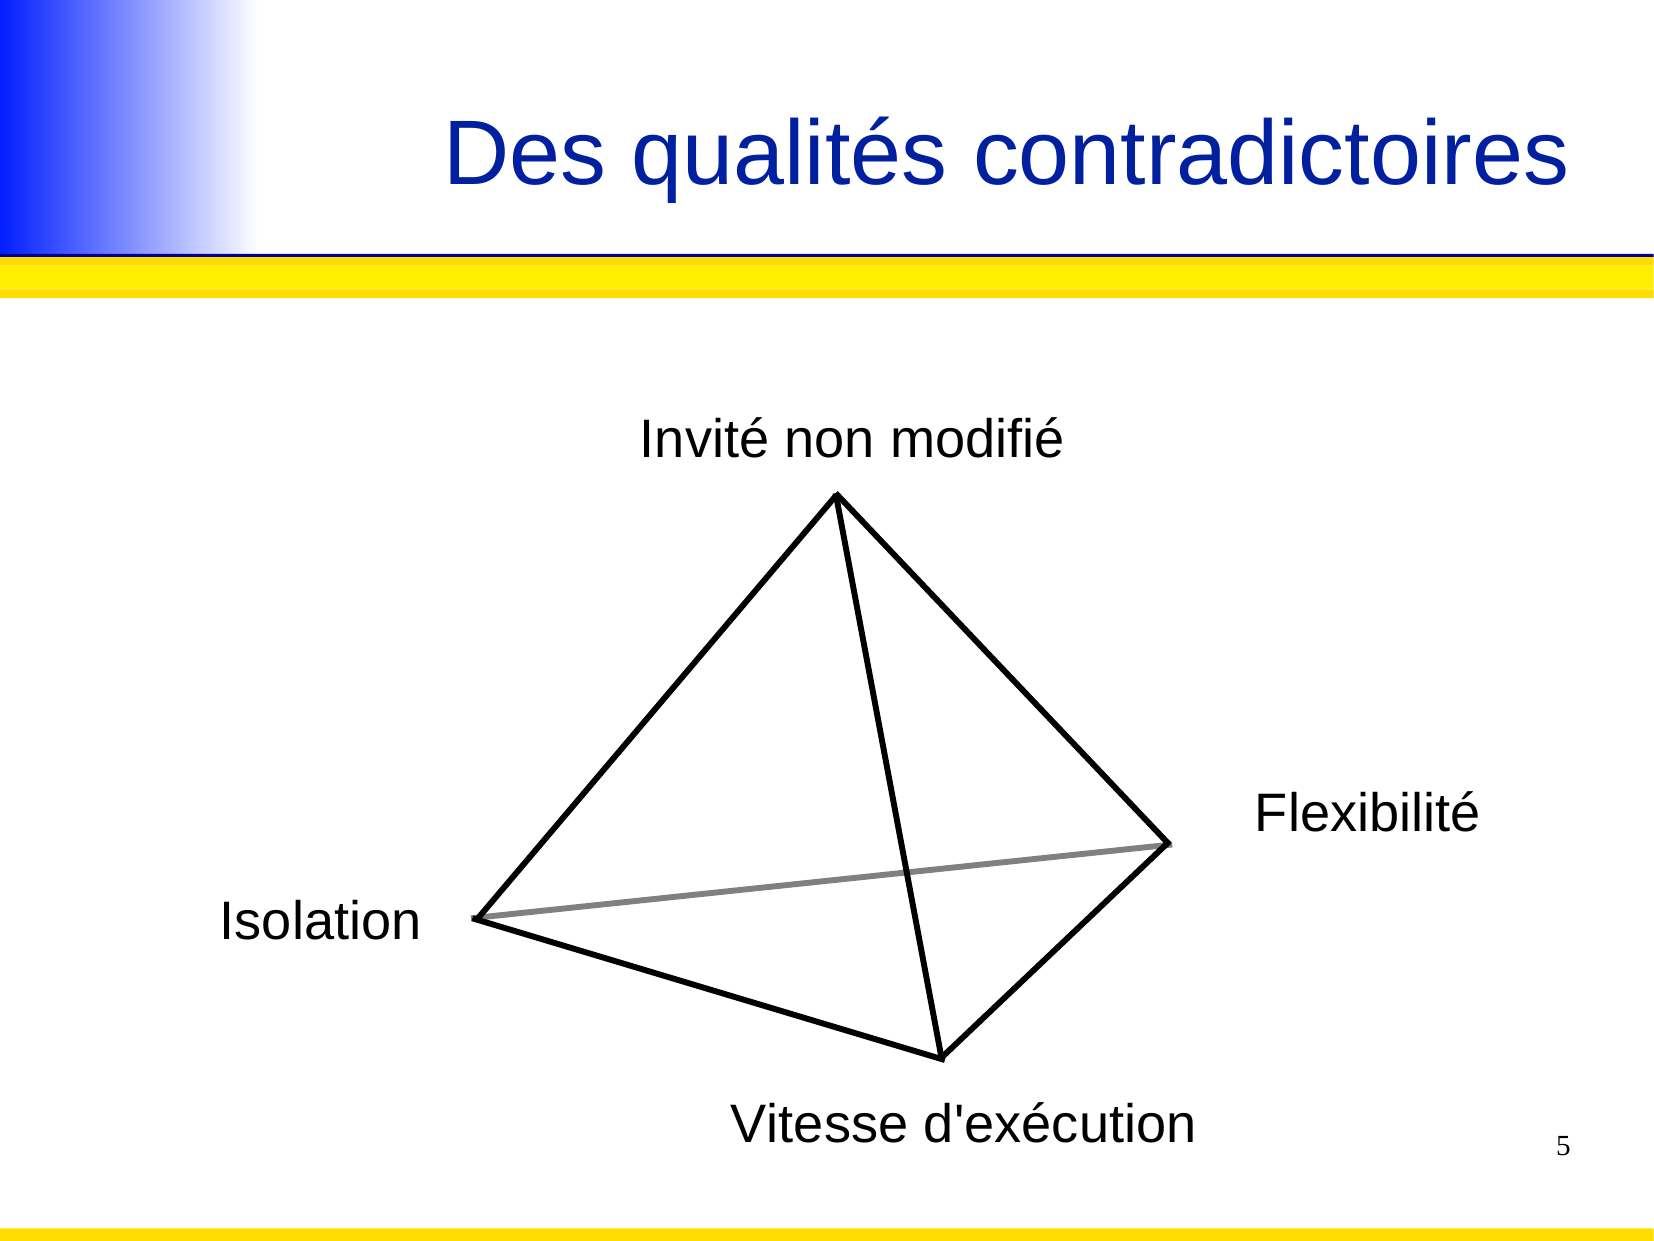

# Des qualités contradictoires
Invité non modifié
Flexibilité
Isolation
Vitesse d'exécution
5